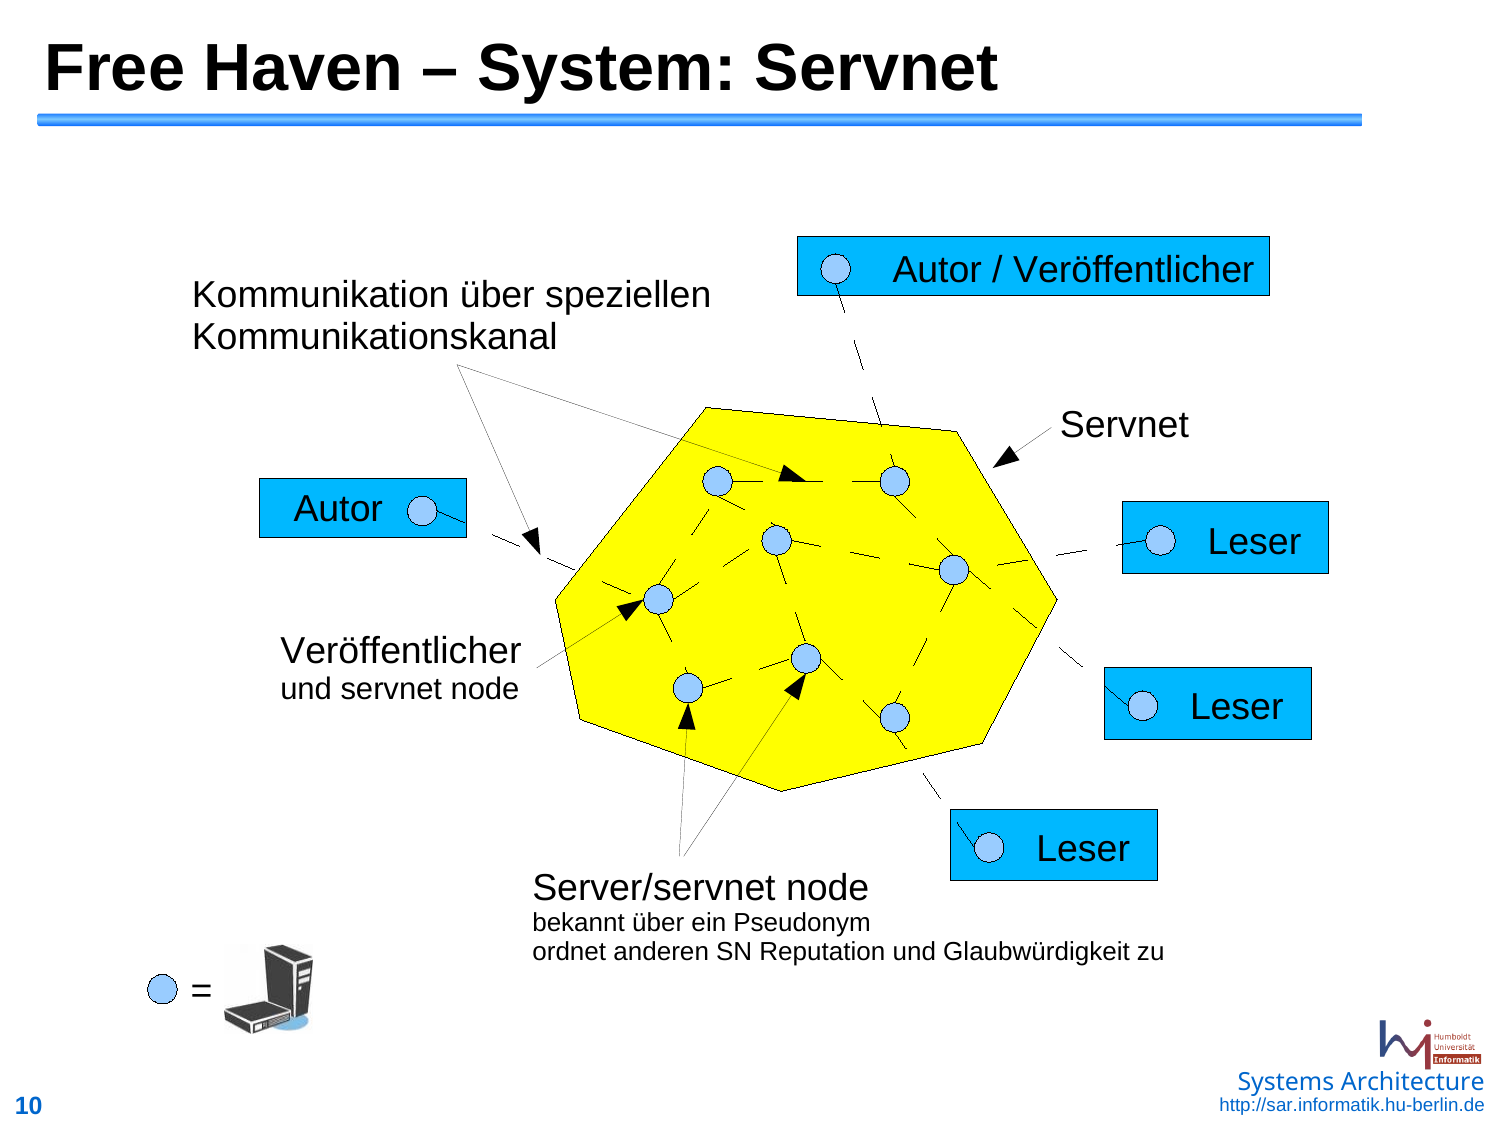

# Free Haven – System: Servnet
Autor / Veröffentlicher
Veröffentlicher
und servnet node
Kommunikation über speziellen
Kommunikationskanal
Servnet
Server/servnet node
bekannt über ein Pseudonym
ordnet anderen SN Reputation und Glaubwürdigkeit zu
Autor
Leser
Leser
Leser
 =